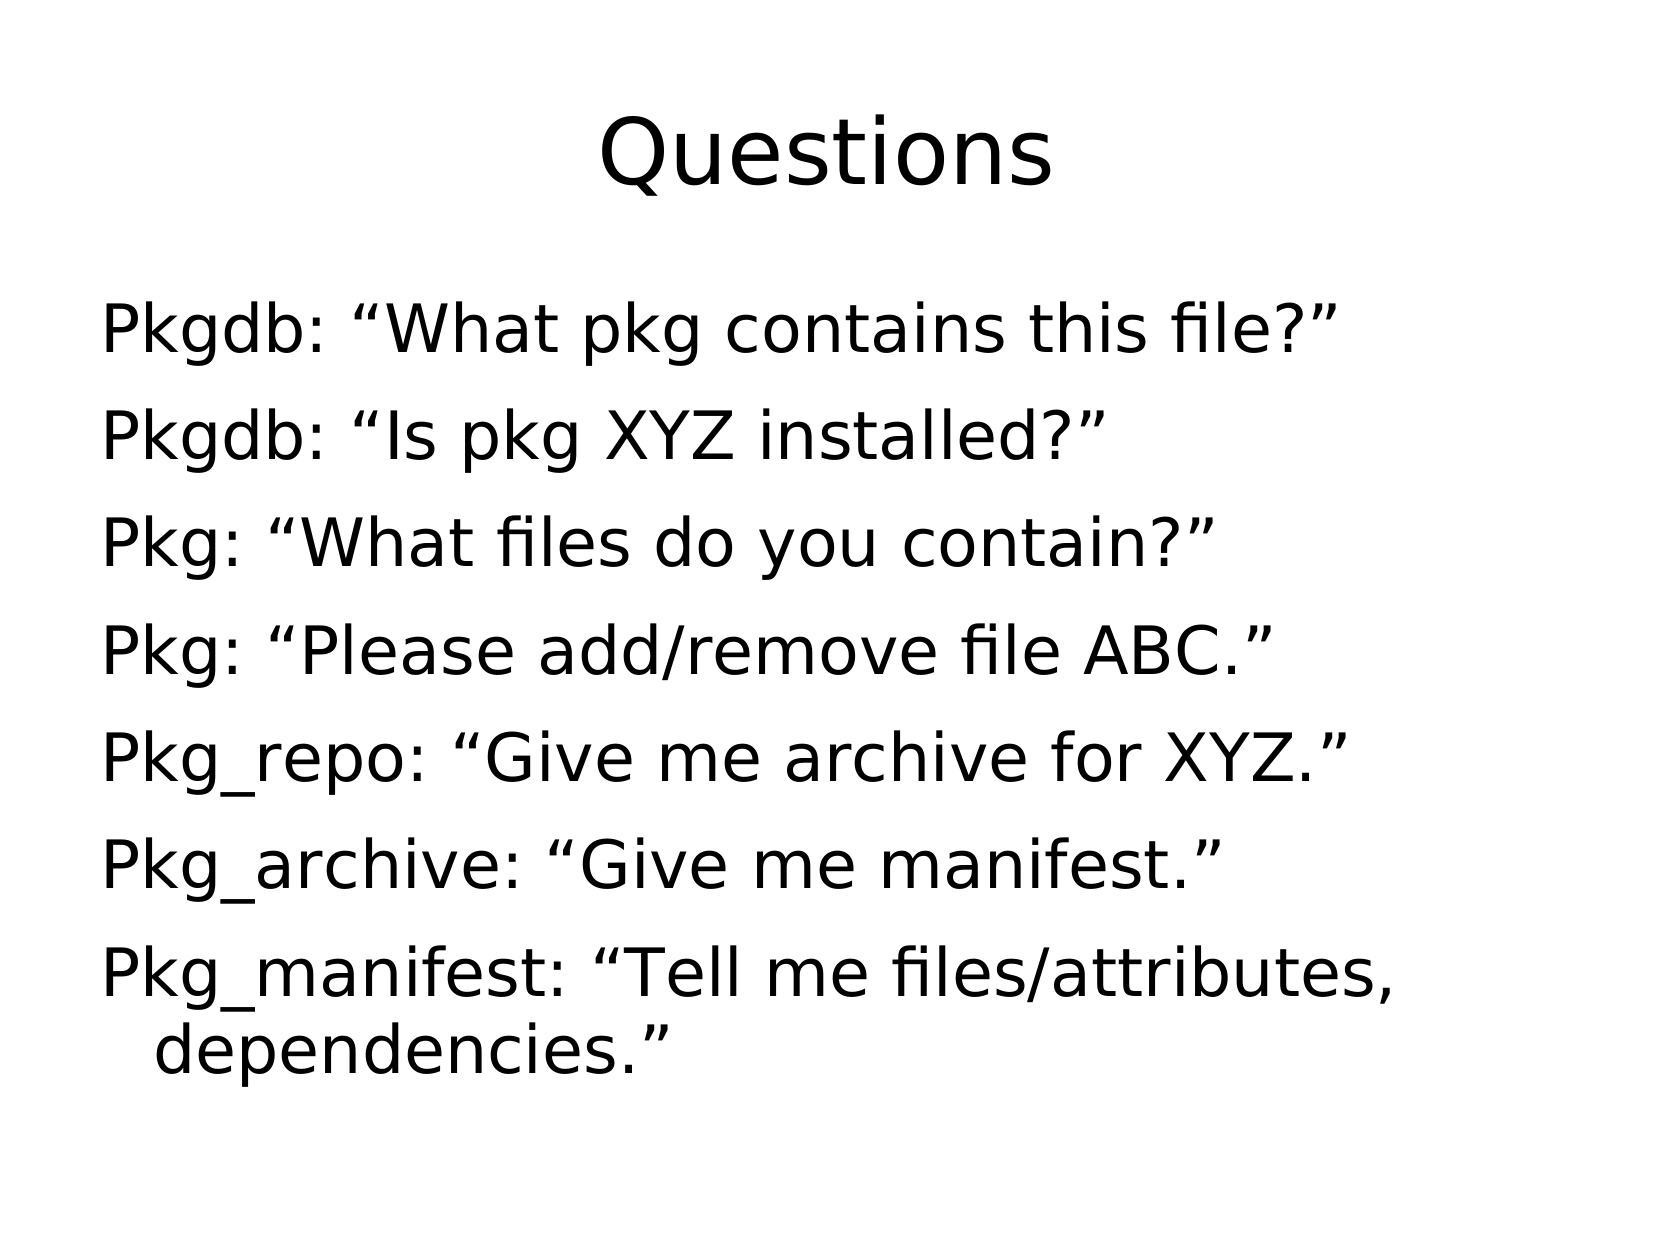

# Questions
Pkgdb: “What pkg contains this file?”
Pkgdb: “Is pkg XYZ installed?”
Pkg: “What files do you contain?”
Pkg: “Please add/remove file ABC.”
Pkg_repo: “Give me archive for XYZ.”
Pkg_archive: “Give me manifest.”
Pkg_manifest: “Tell me files/attributes, dependencies.”